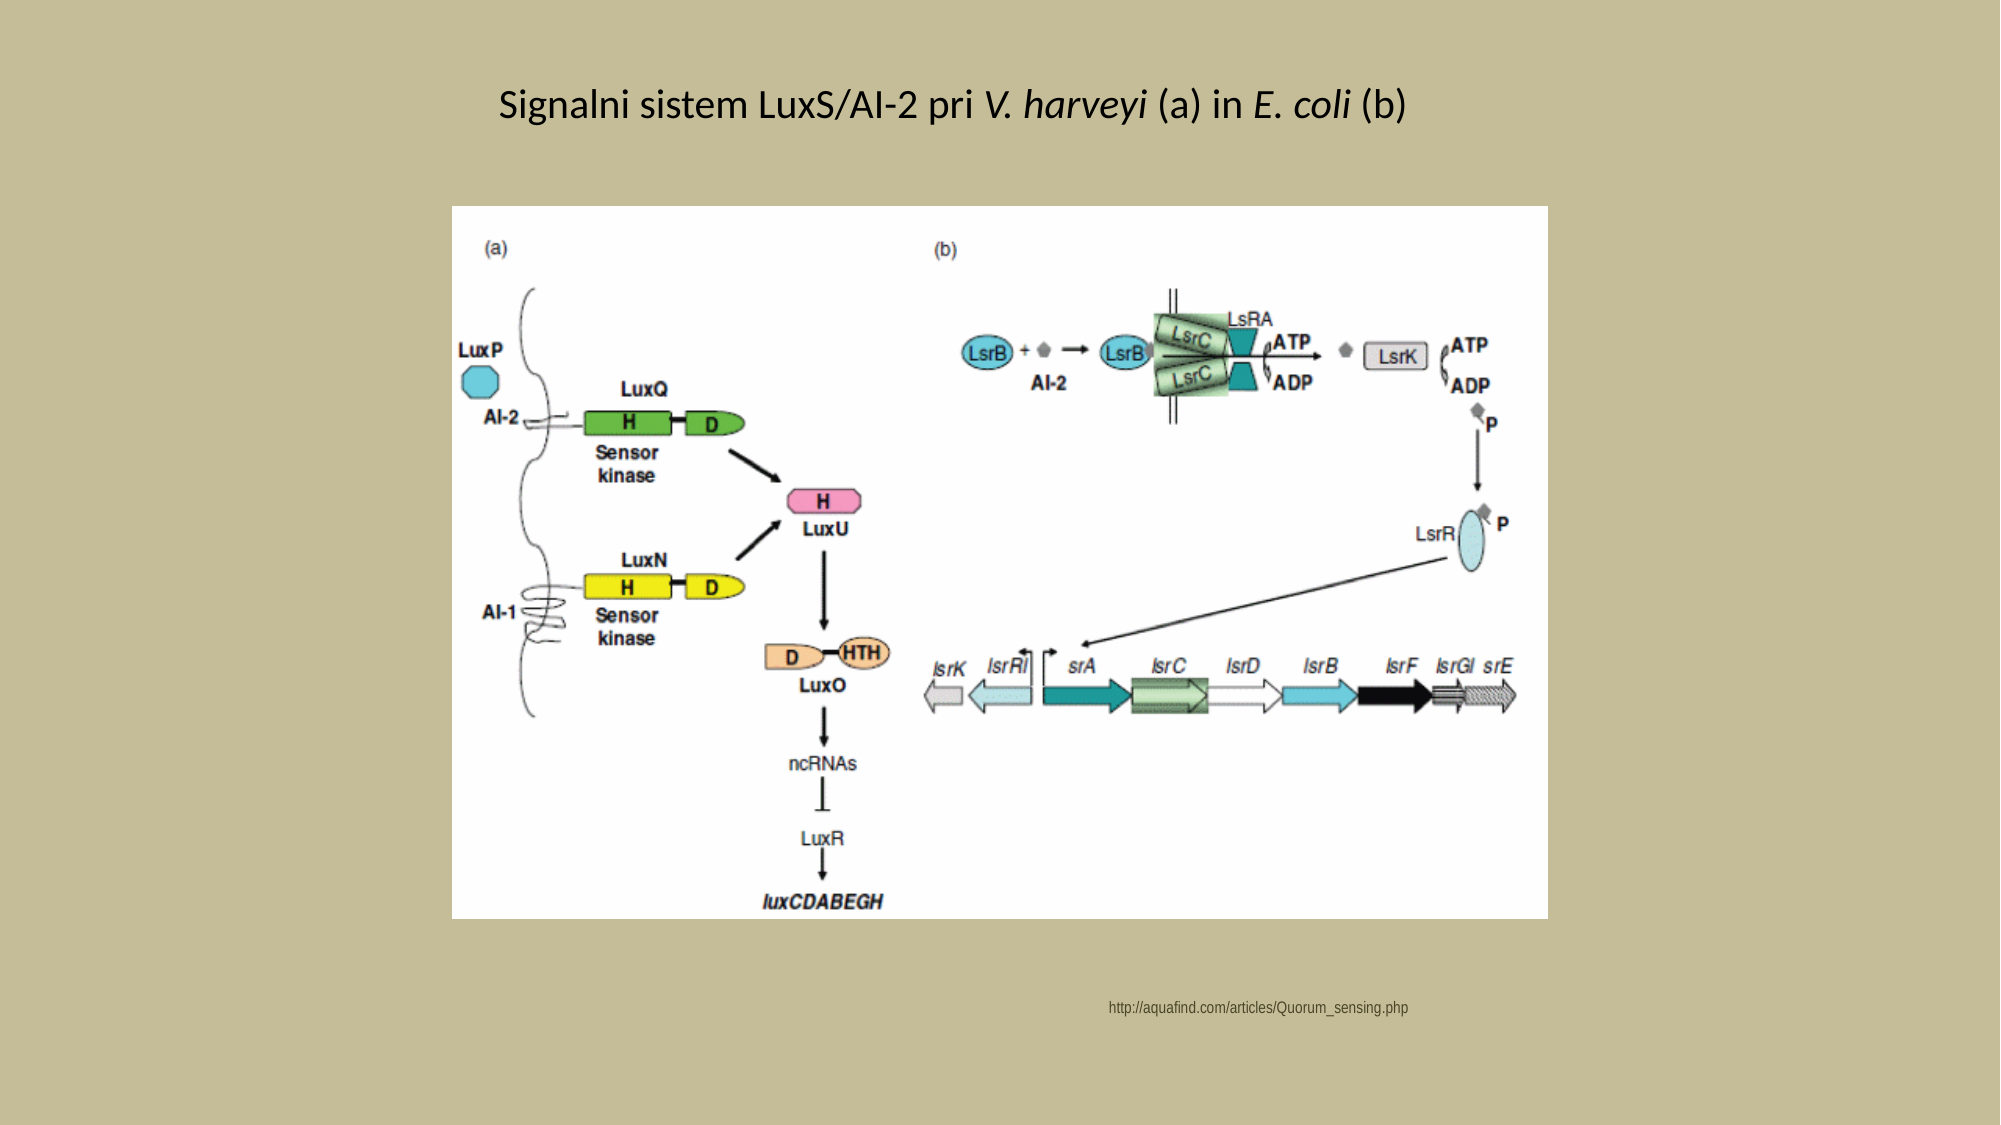

Signalni sistem LuxS/AI-2 pri V. harveyi (a) in E. coli (b)
http://aquafind.com/articles/Quorum_sensing.php